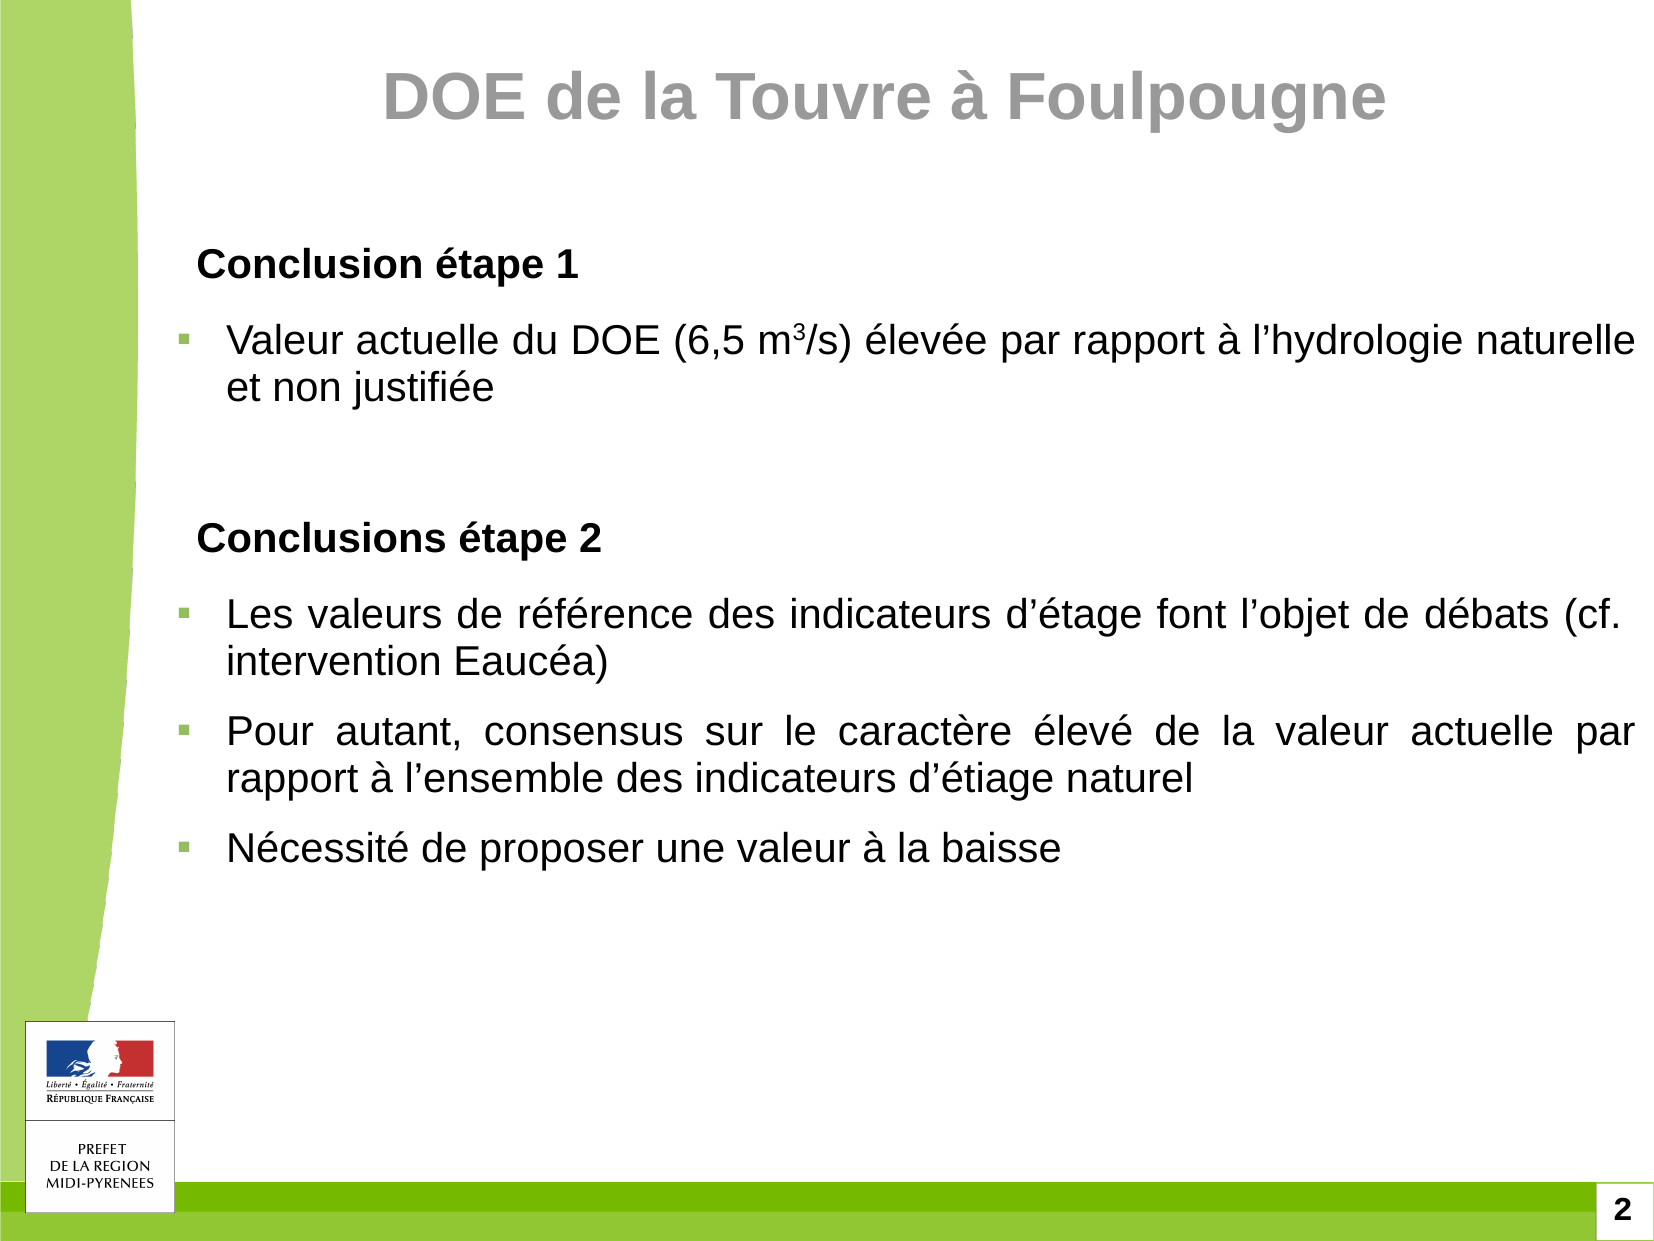

# DOE de la Touvre à Foulpougne
Conclusion étape 1
Valeur actuelle du DOE (6,5 m3/s) élevée par rapport à l’hydrologie naturelle et non justifiée
Conclusions étape 2
Les valeurs de référence des indicateurs d’étage font l’objet de débats (cf. intervention Eaucéa)
Pour autant, consensus sur le caractère élevé de la valeur actuelle par rapport à l’ensemble des indicateurs d’étiage naturel
Nécessité de proposer une valeur à la baisse
2